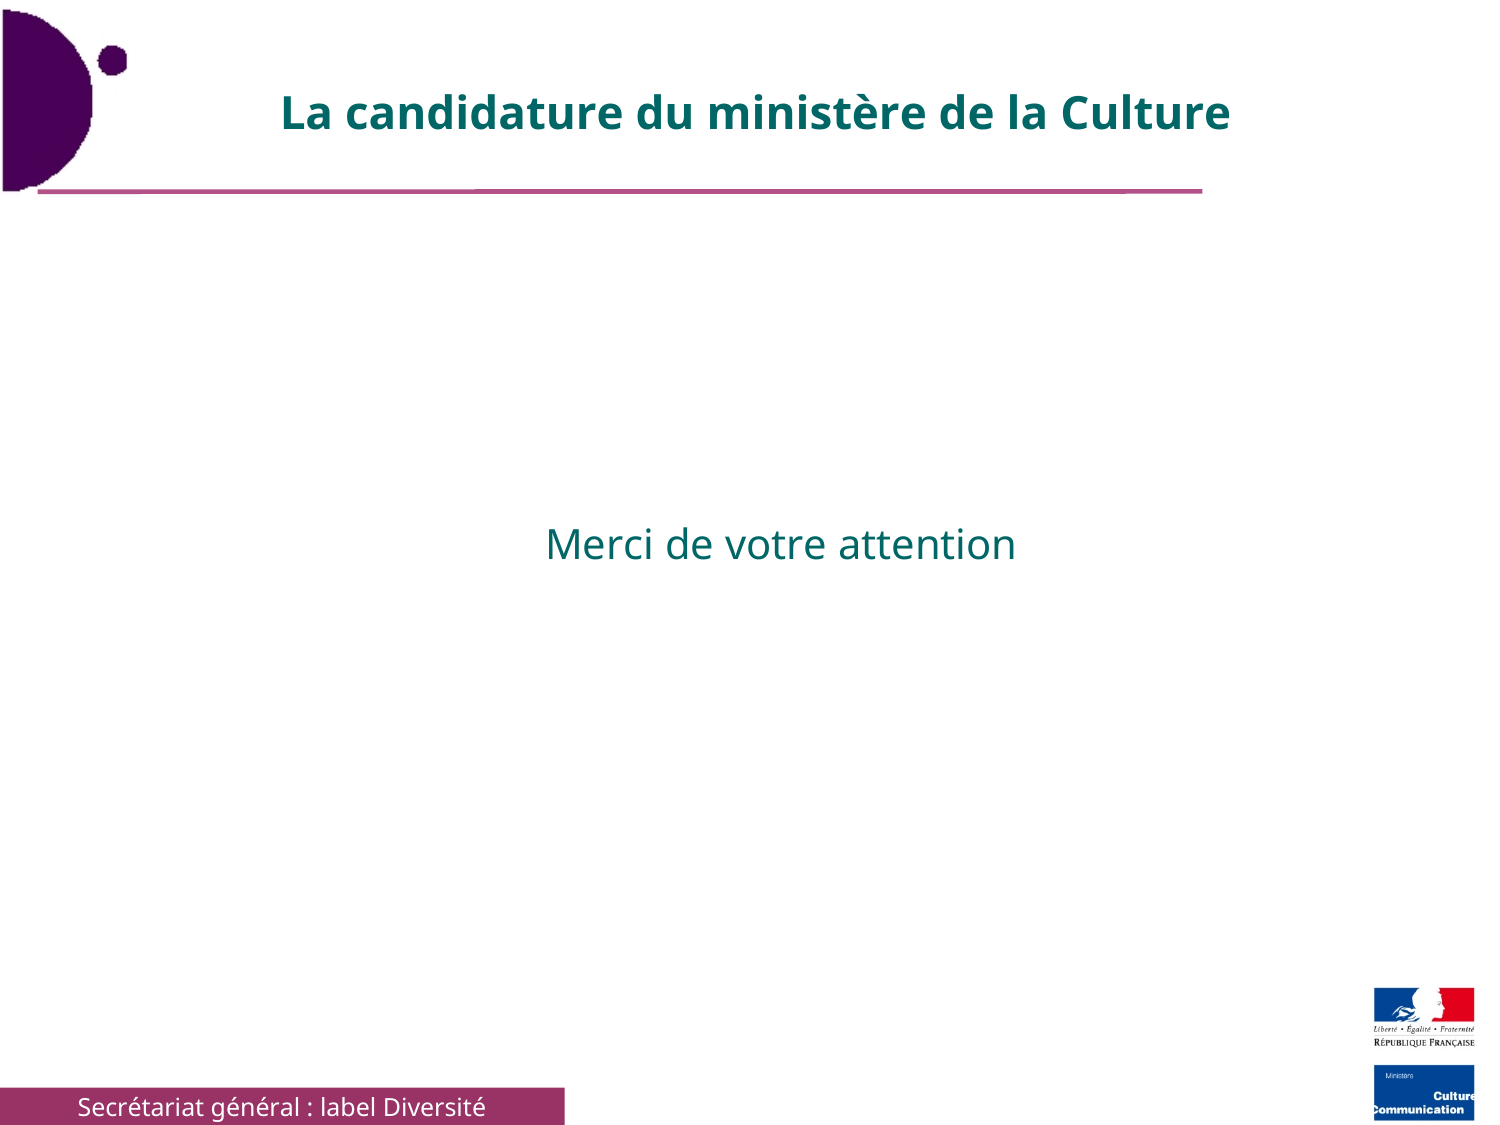

La candidature du ministère de la Culture
# Merci de votre attention